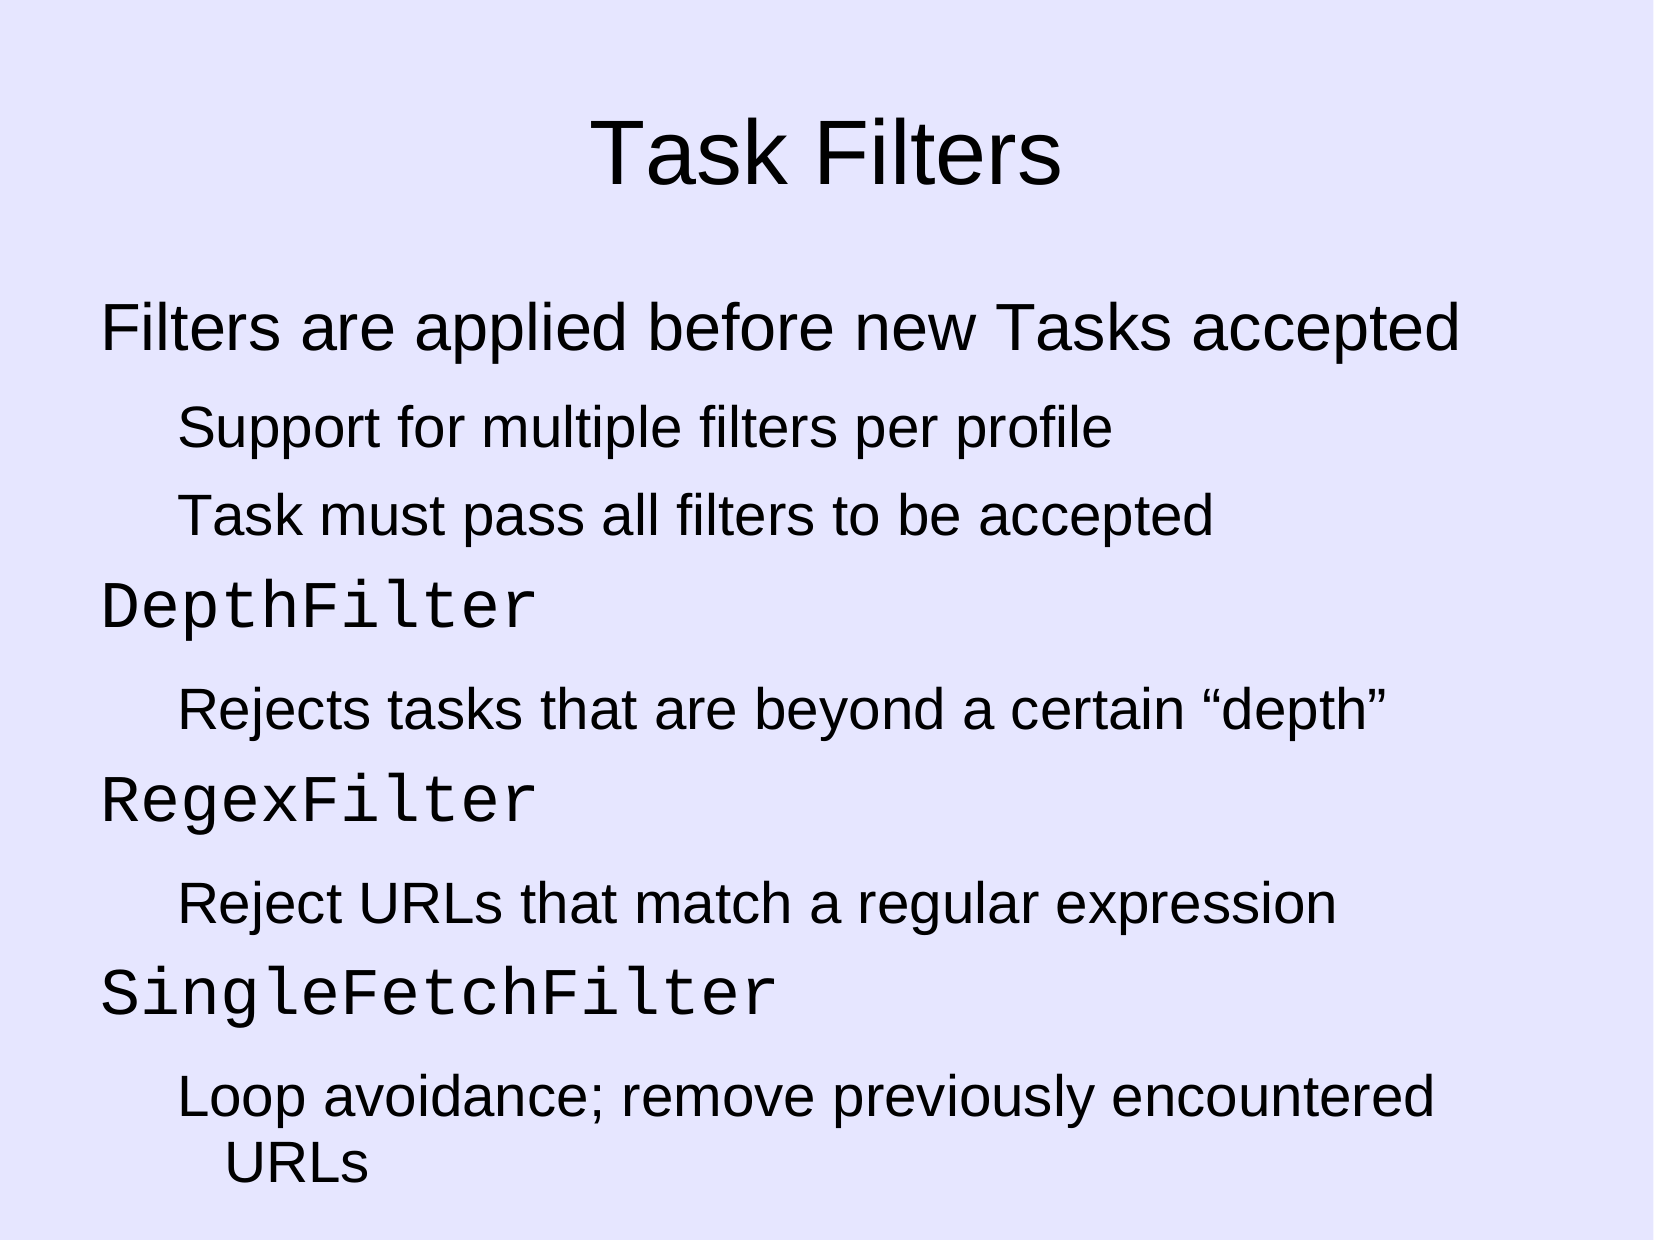

# Task Filters
Filters are applied before new Tasks accepted
Support for multiple filters per profile
Task must pass all filters to be accepted
DepthFilter
Rejects tasks that are beyond a certain “depth”
RegexFilter
Reject URLs that match a regular expression
SingleFetchFilter
Loop avoidance; remove previously encountered URLs